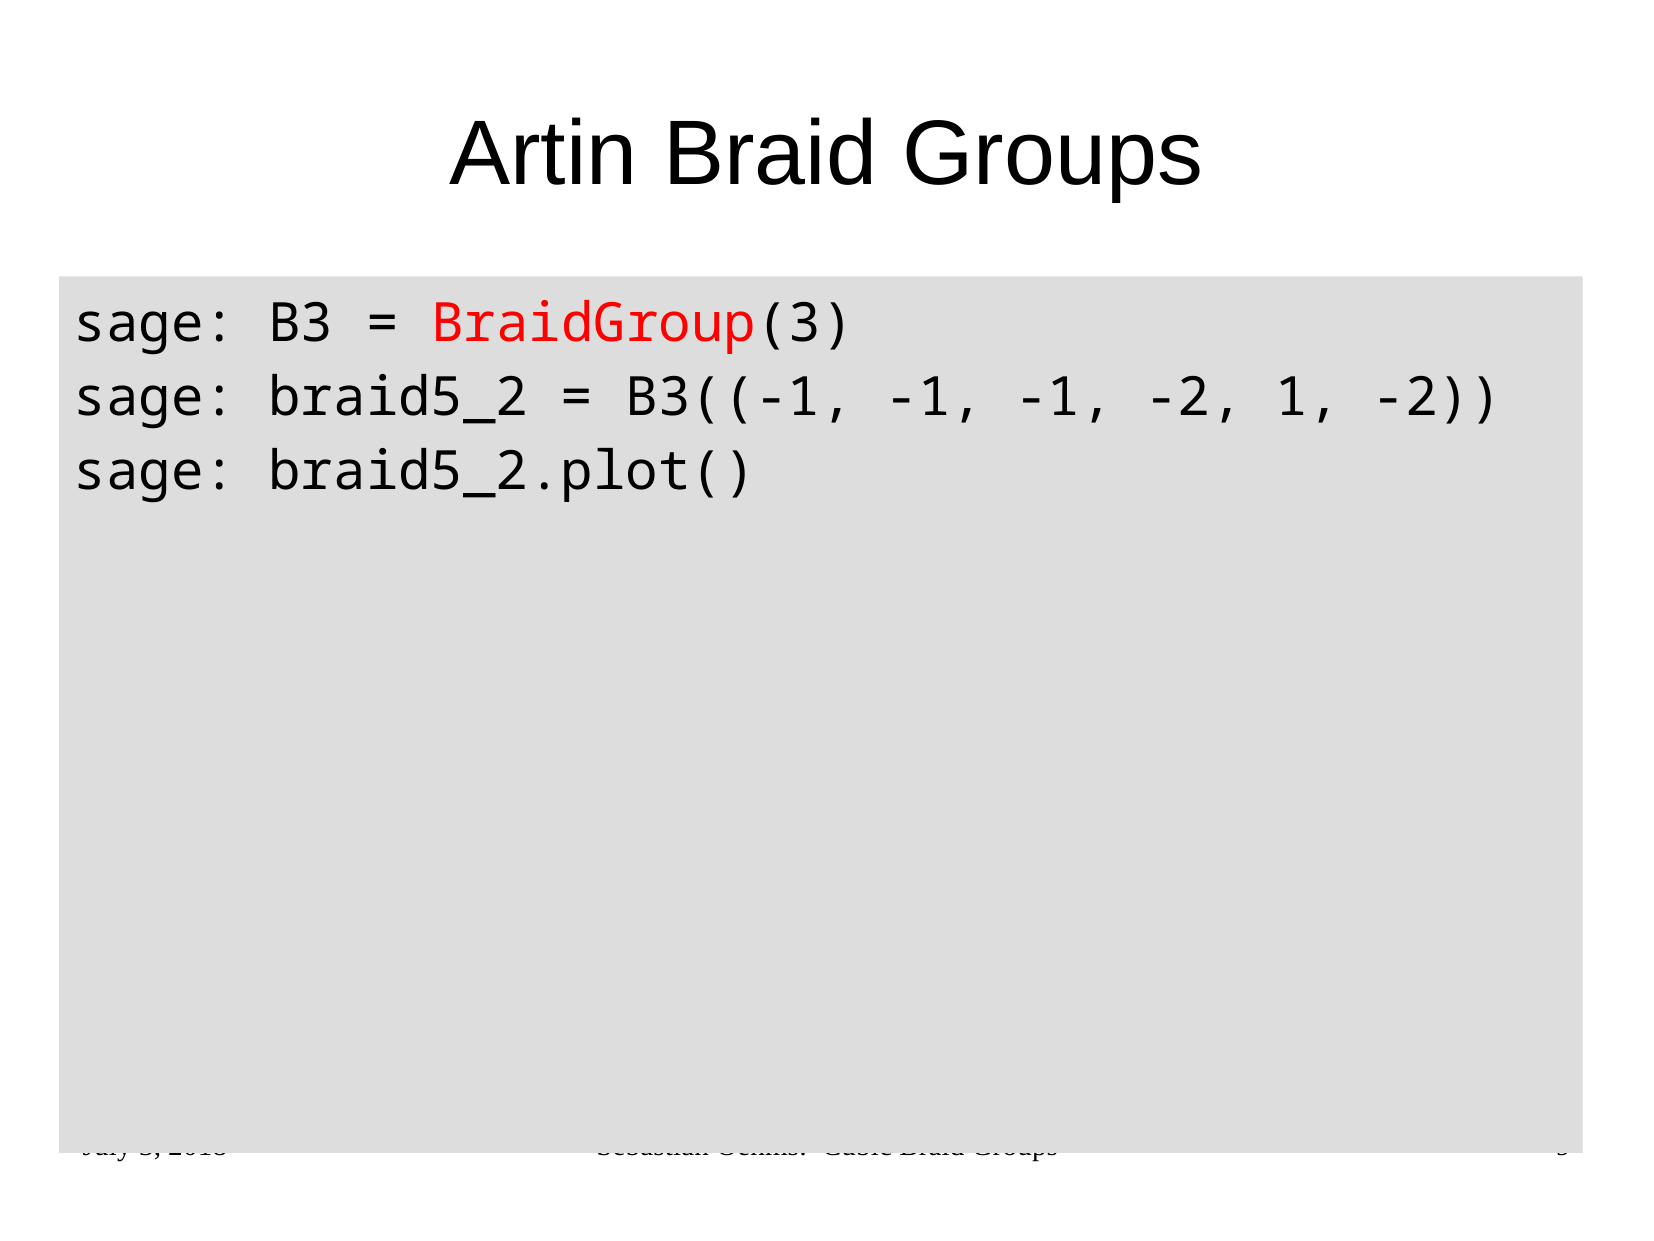

# Artin Braid Groups
sage: B3 = BraidGroup(3)
sage: braid5_2 = B3((-1, -1, -1, -2, 1, -2))
sage: braid5_2.plot()
July 3, 2018
Sebastian Oehms: Cubic Braid Groups
9